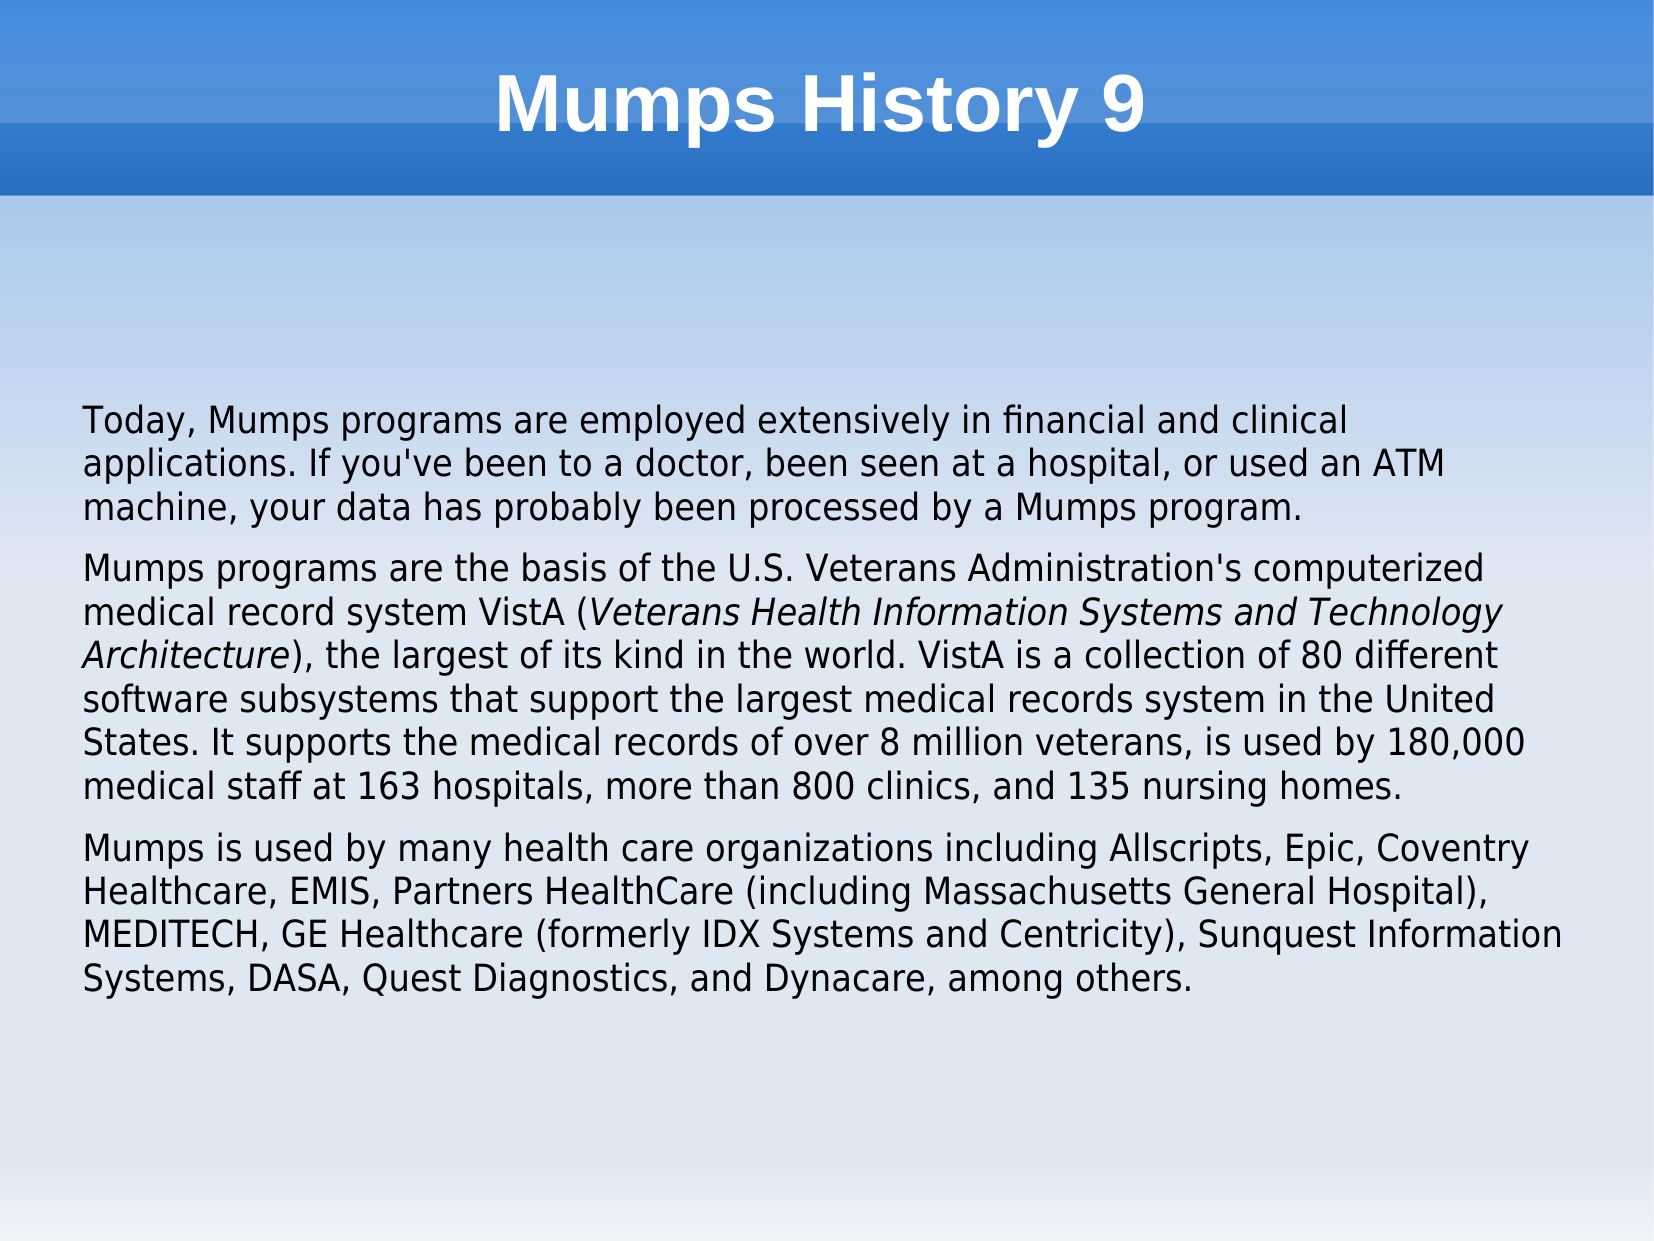

# Mumps History 9
Today, Mumps programs are employed extensively in financial and clinical applications. If you've been to a doctor, been seen at a hospital, or used an ATM machine, your data has probably been processed by a Mumps program.
Mumps programs are the basis of the U.S. Veterans Administration's computerized medical record system VistA (Veterans Health Information Systems and Technology Architecture), the largest of its kind in the world. VistA is a collection of 80 different software subsystems that support the largest medical records system in the United States. It supports the medical records of over 8 million veterans, is used by 180,000 medical staff at 163 hospitals, more than 800 clinics, and 135 nursing homes.
Mumps is used by many health care organizations including Allscripts, Epic, Coventry Healthcare, EMIS, Partners HealthCare (including Massachusetts General Hospital), MEDITECH, GE Healthcare (formerly IDX Systems and Centricity), Sunquest Information Systems, DASA, Quest Diagnostics, and Dynacare, among others.